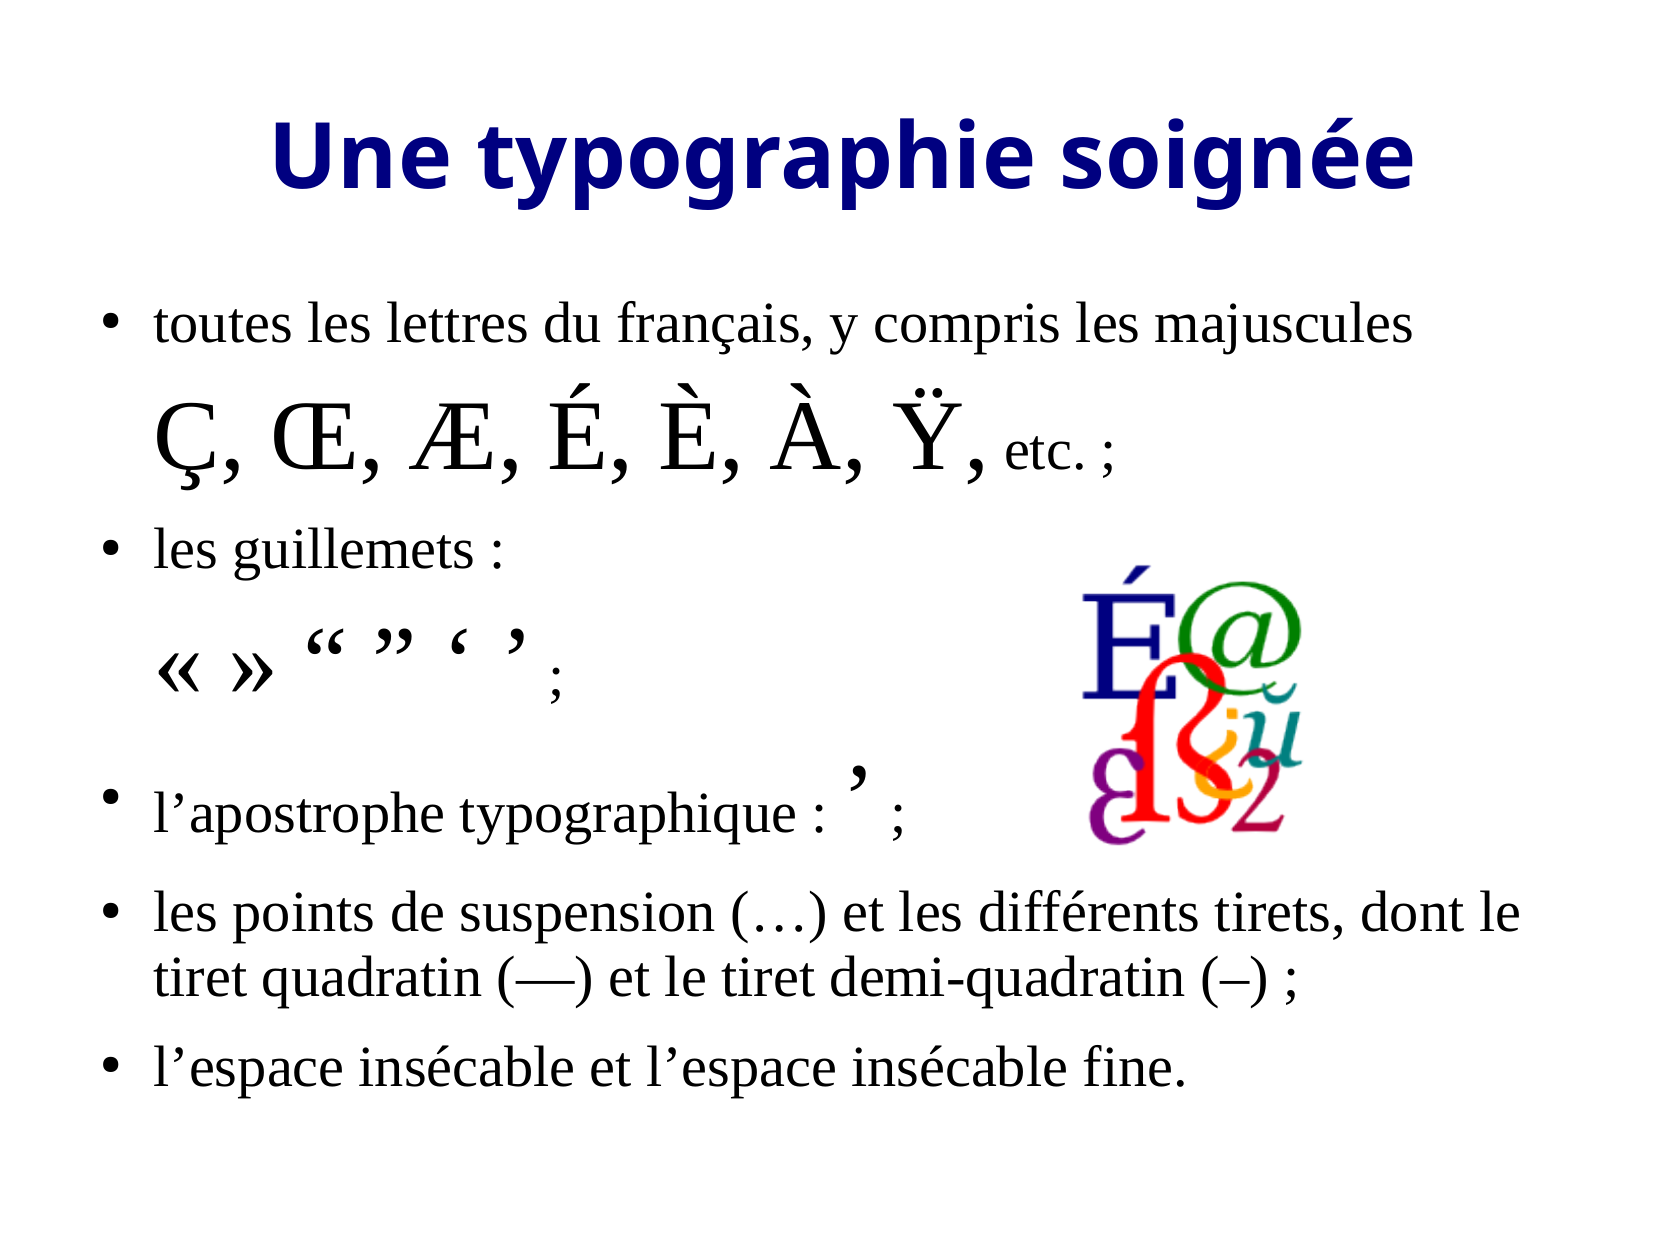

# Une typographie soignée
toutes les lettres du français, y compris les majuscules
Ç, Œ, Æ, É, È, À, Ÿ, etc. ;
les guillemets :
« » “ ” ‘ ’ ;
l’apostrophe typographique : ’ ;
les points de suspension (…) et les différents tirets, dont le tiret quadratin (—) et le tiret demi-quadratin (–) ;
l’espace insécable et l’espace insécable fine.